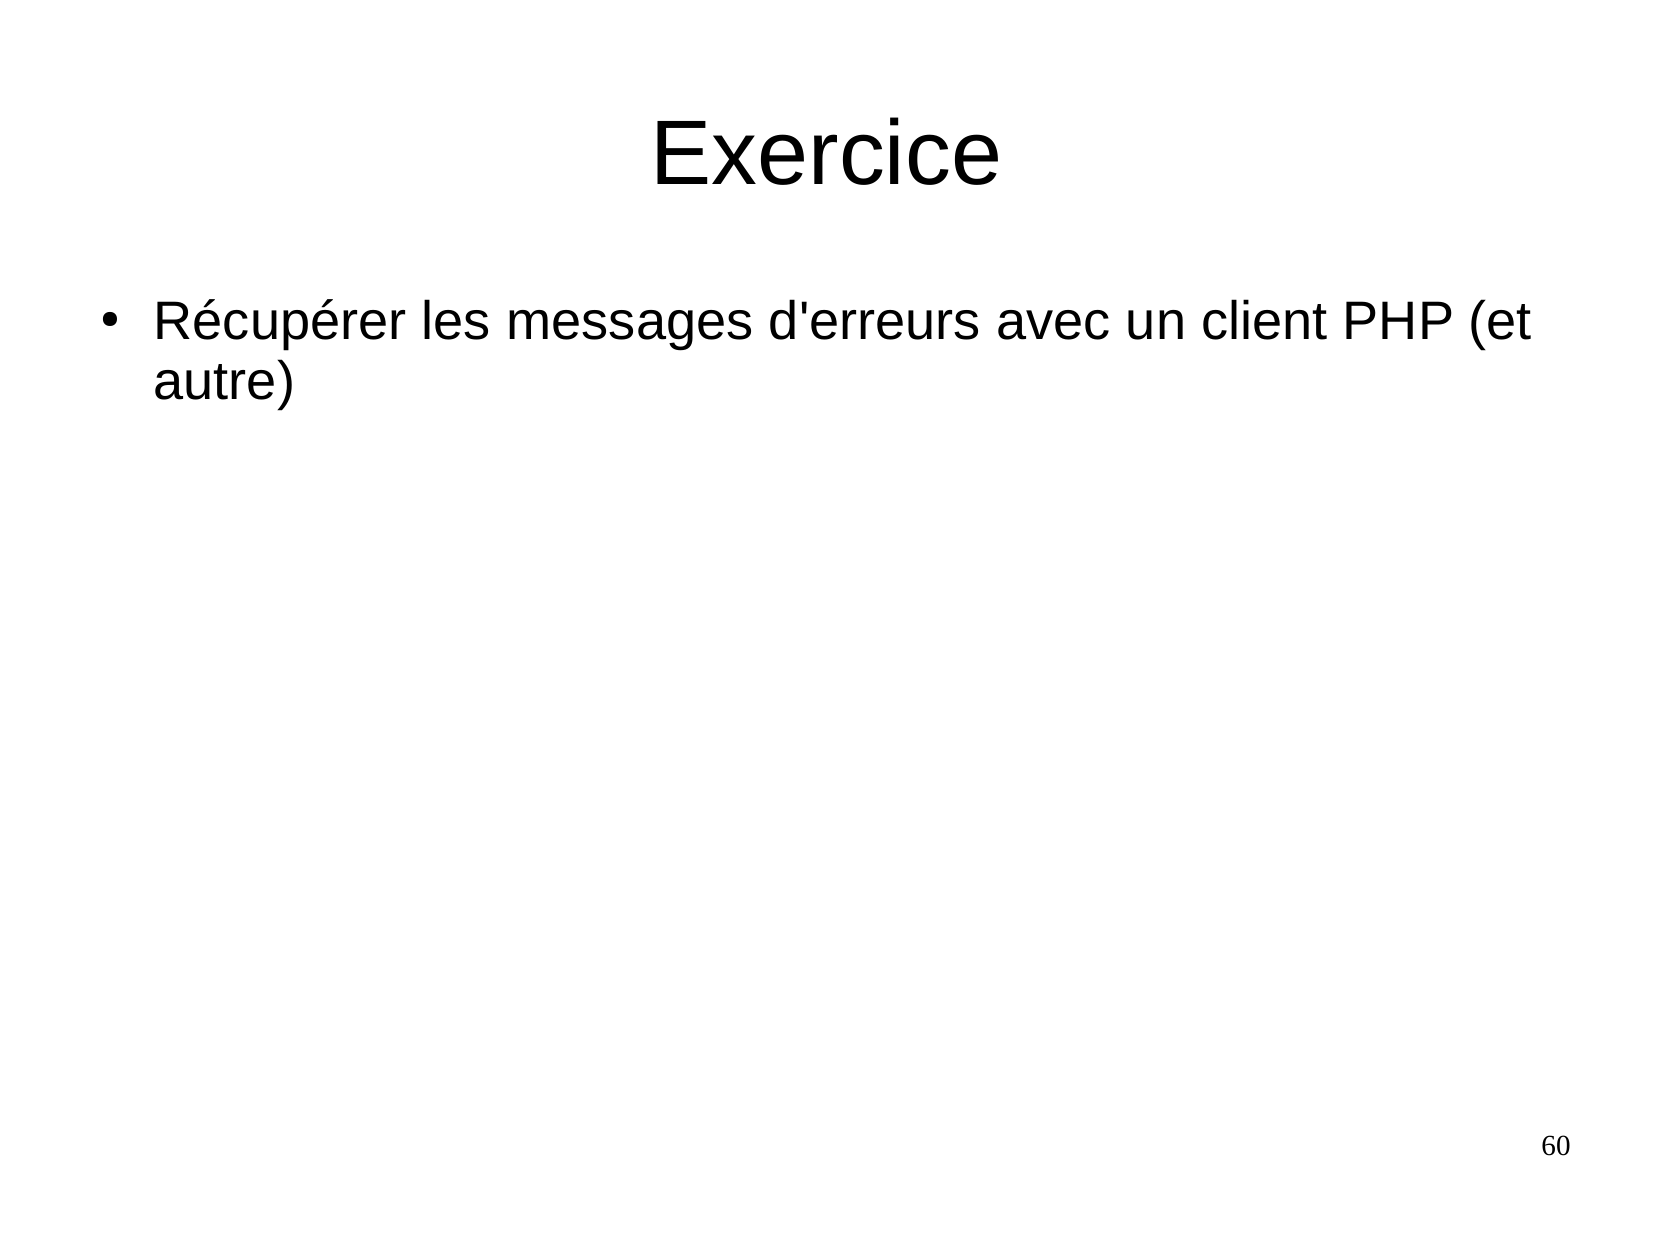

# Exercice
Récupérer les messages d'erreurs avec un client PHP (et autre)
60